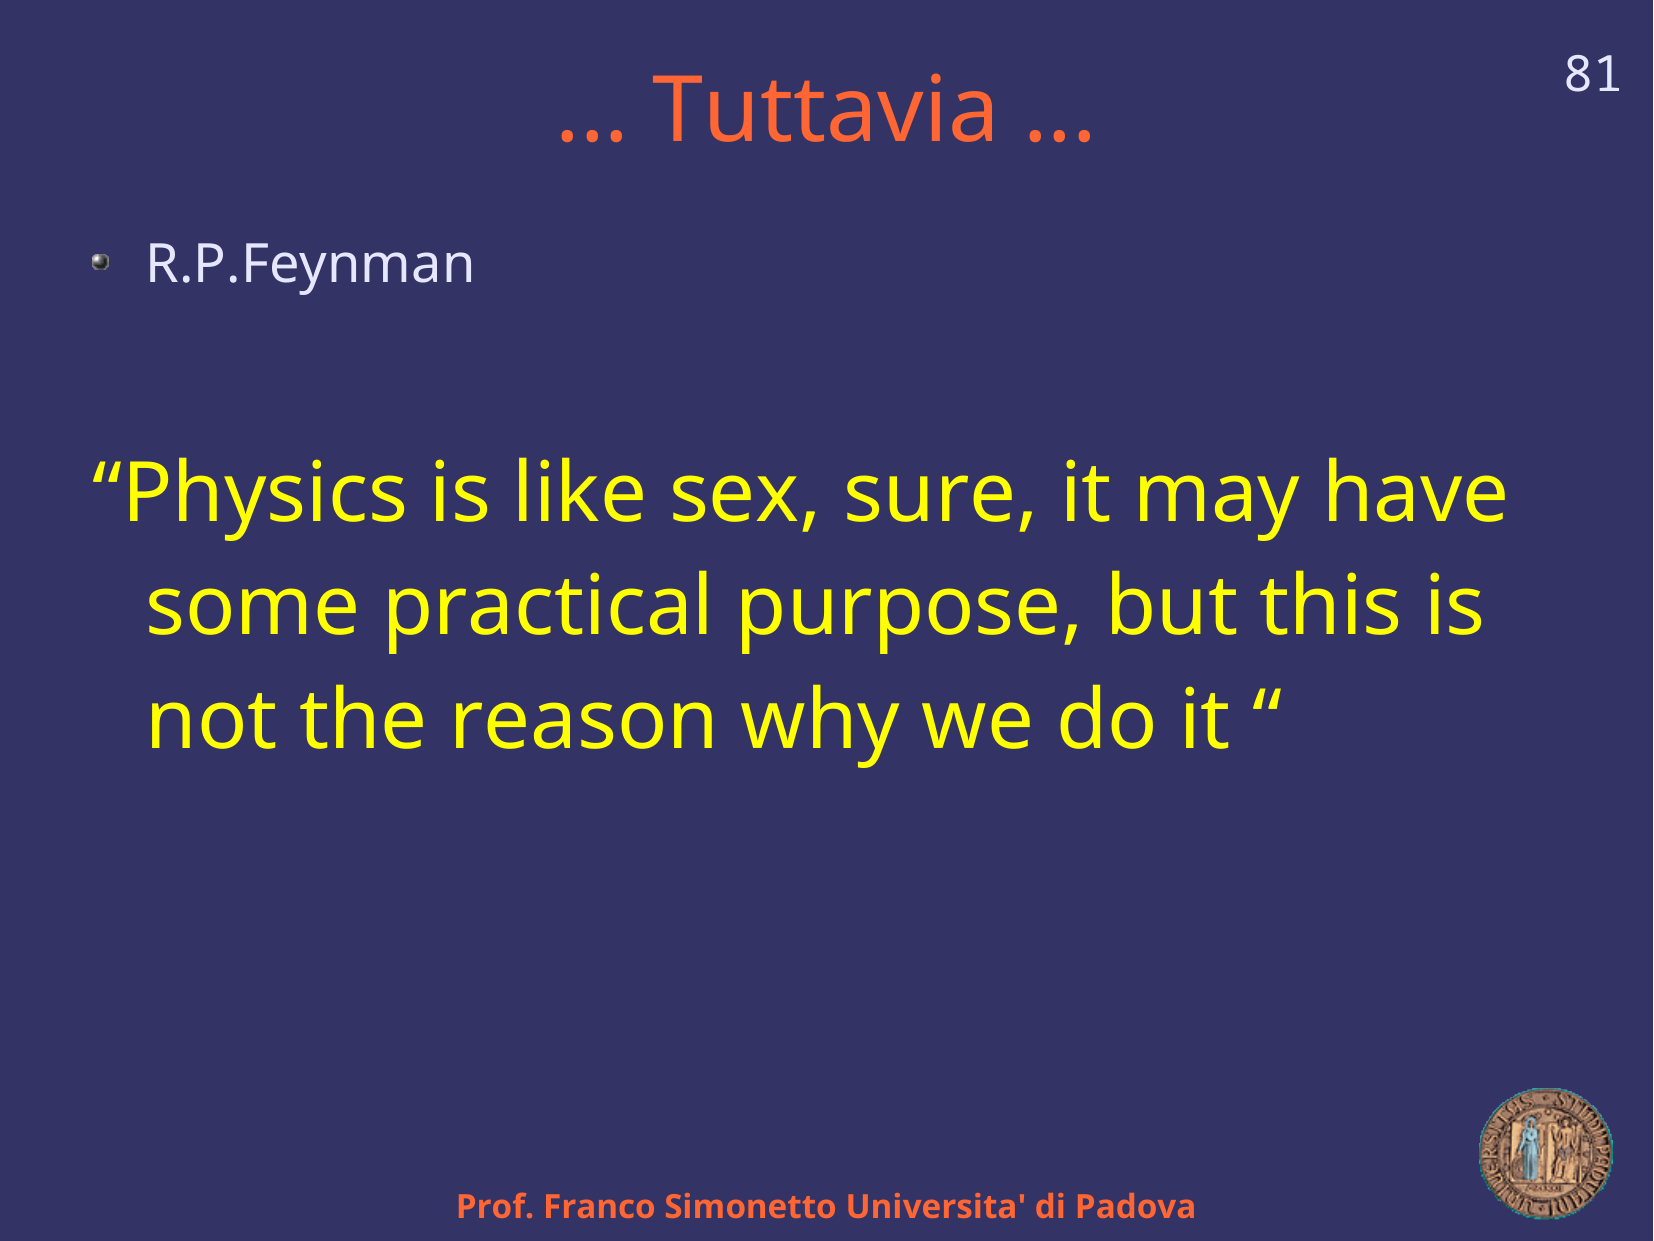

81
# ... Tuttavia ...
R.P.Feynman
“Physics is like sex, sure, it may have some practical purpose, but this is not the reason why we do it “